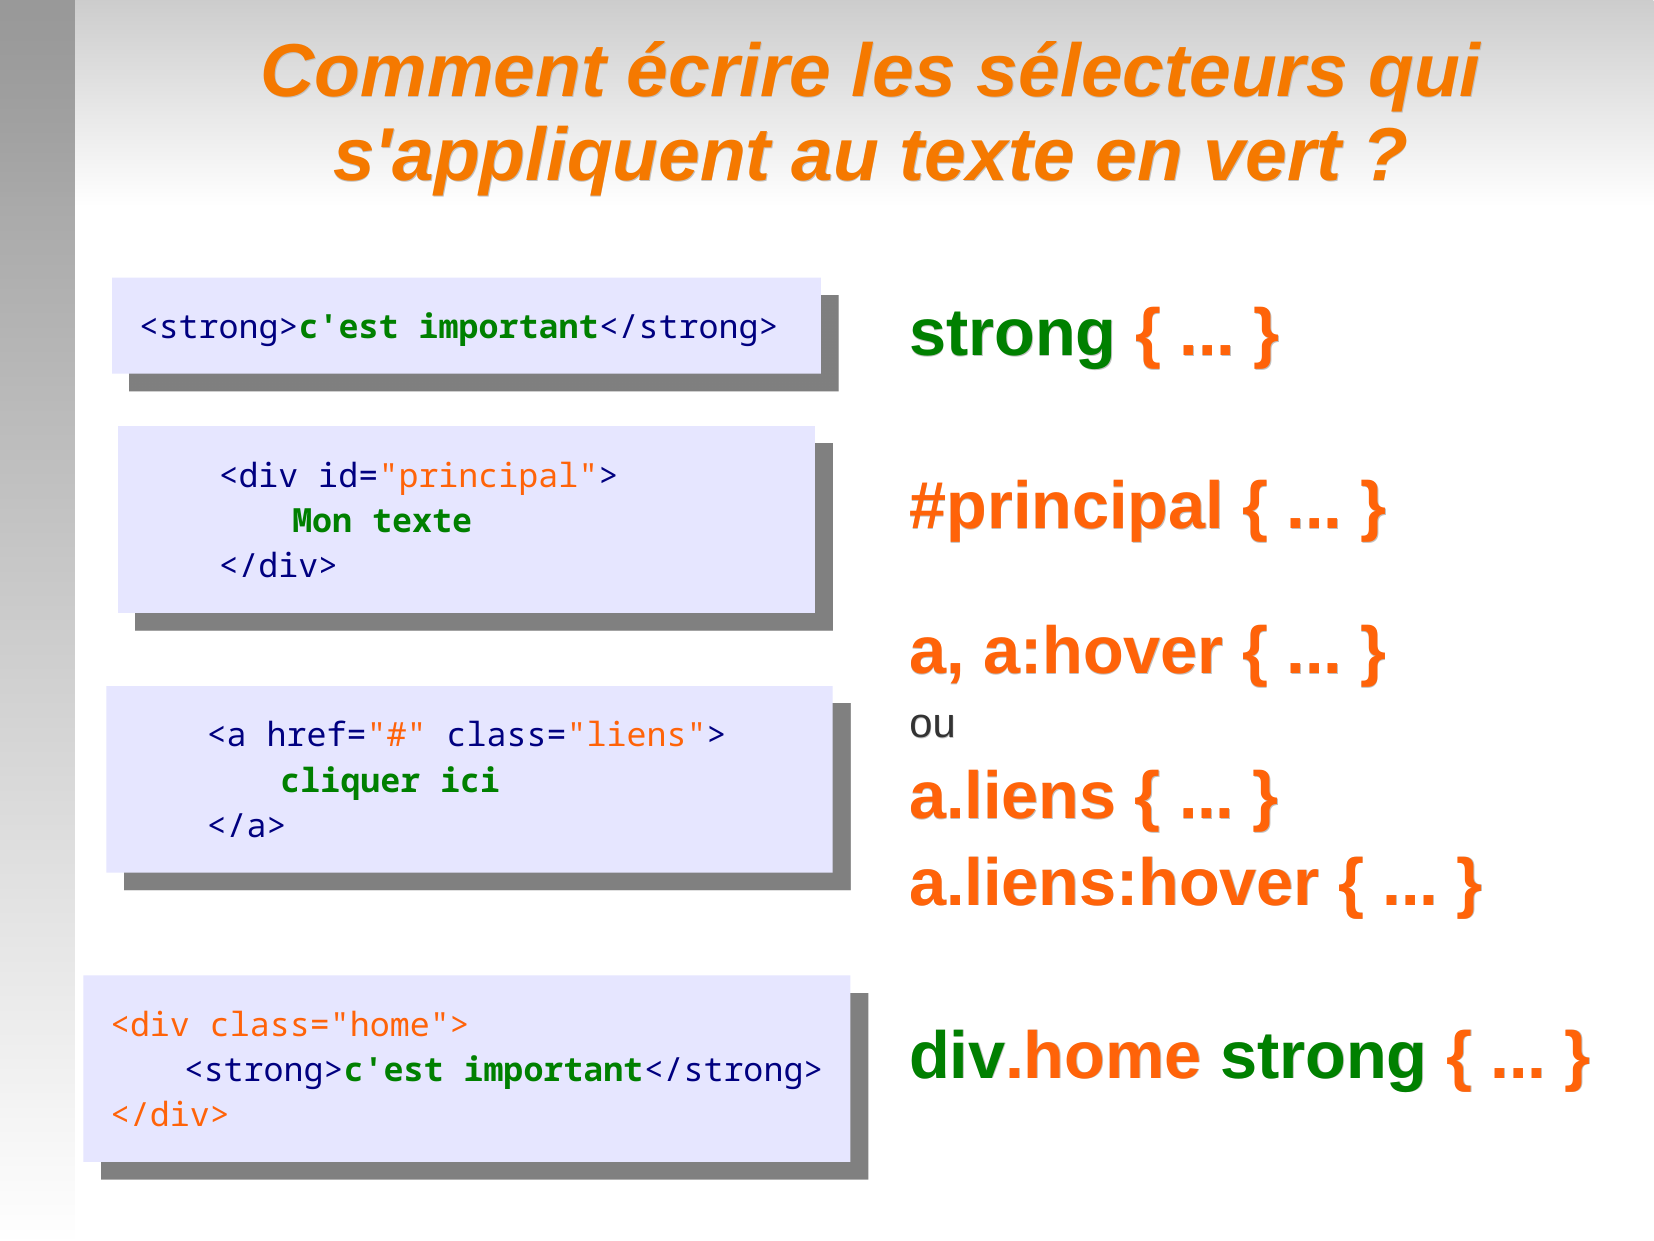

# Comment écrire les sélecteurs qui s'appliquent au texte en vert ?
<strong>c'est important</strong>
strong { ... }
#principal { ... }
a, a:hover { ... }
ou
a.liens { ... }
a.liens:hover { ... }
div.home strong { ... }
	<div id="principal">
		Mon texte
	</div>
	<a href="#" class="liens">
		cliquer ici
	</a>
<div class="home">
	<strong>c'est important</strong>
</div>